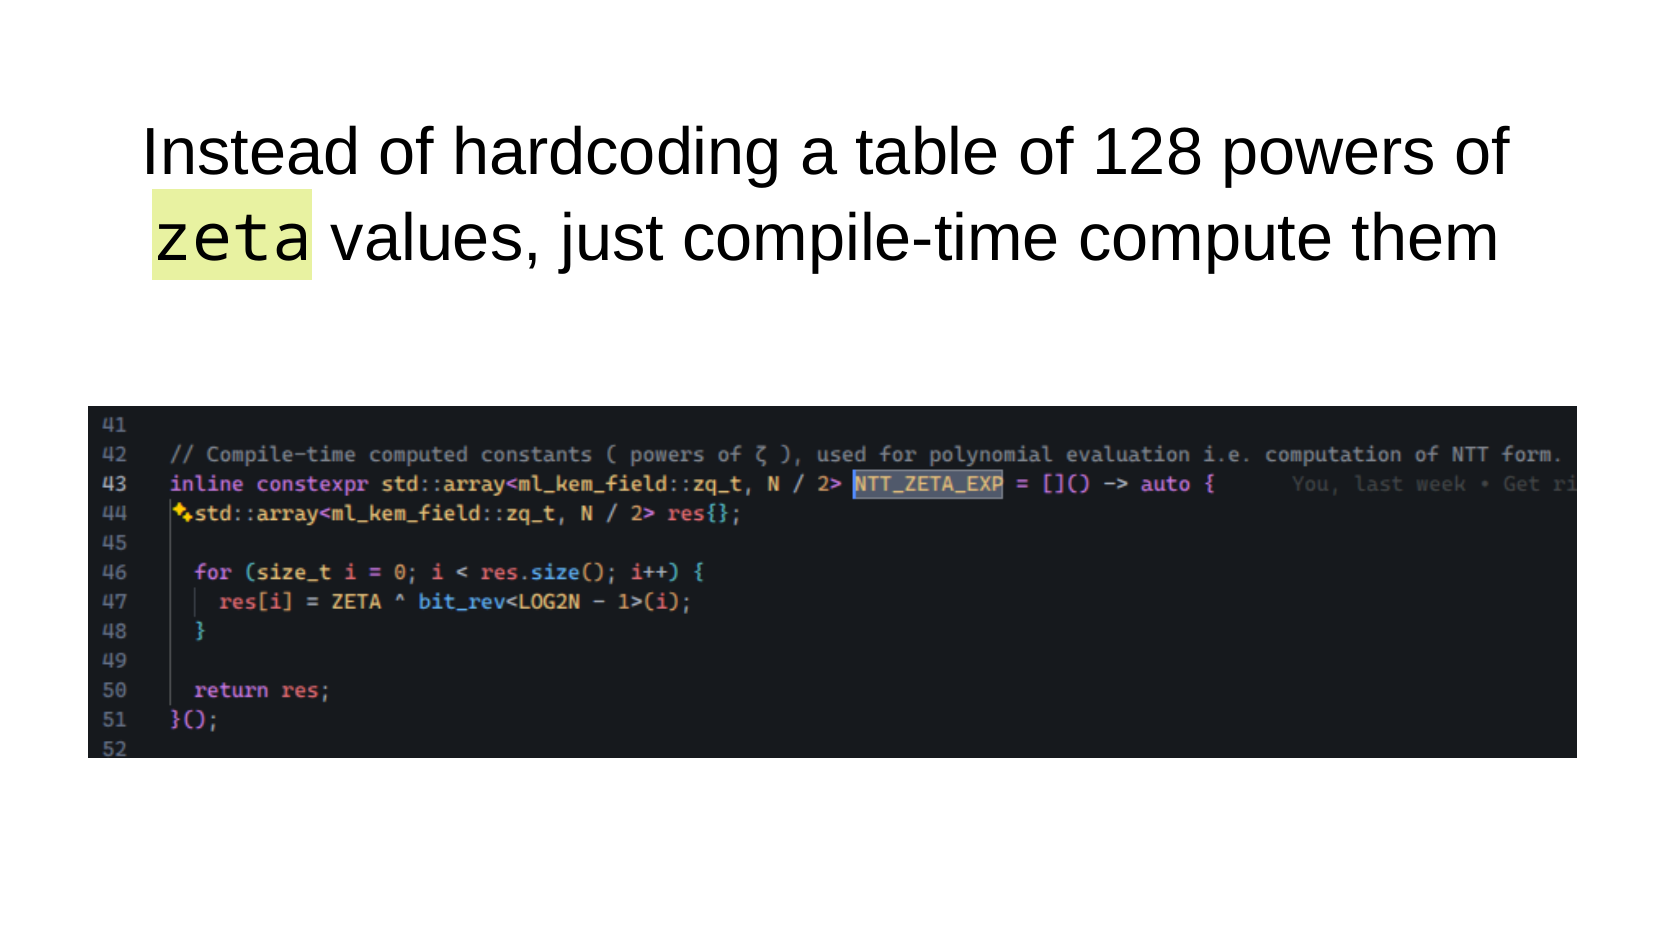

# Instead of hardcoding a table of 128 powers of zeta values, just compile-time compute them